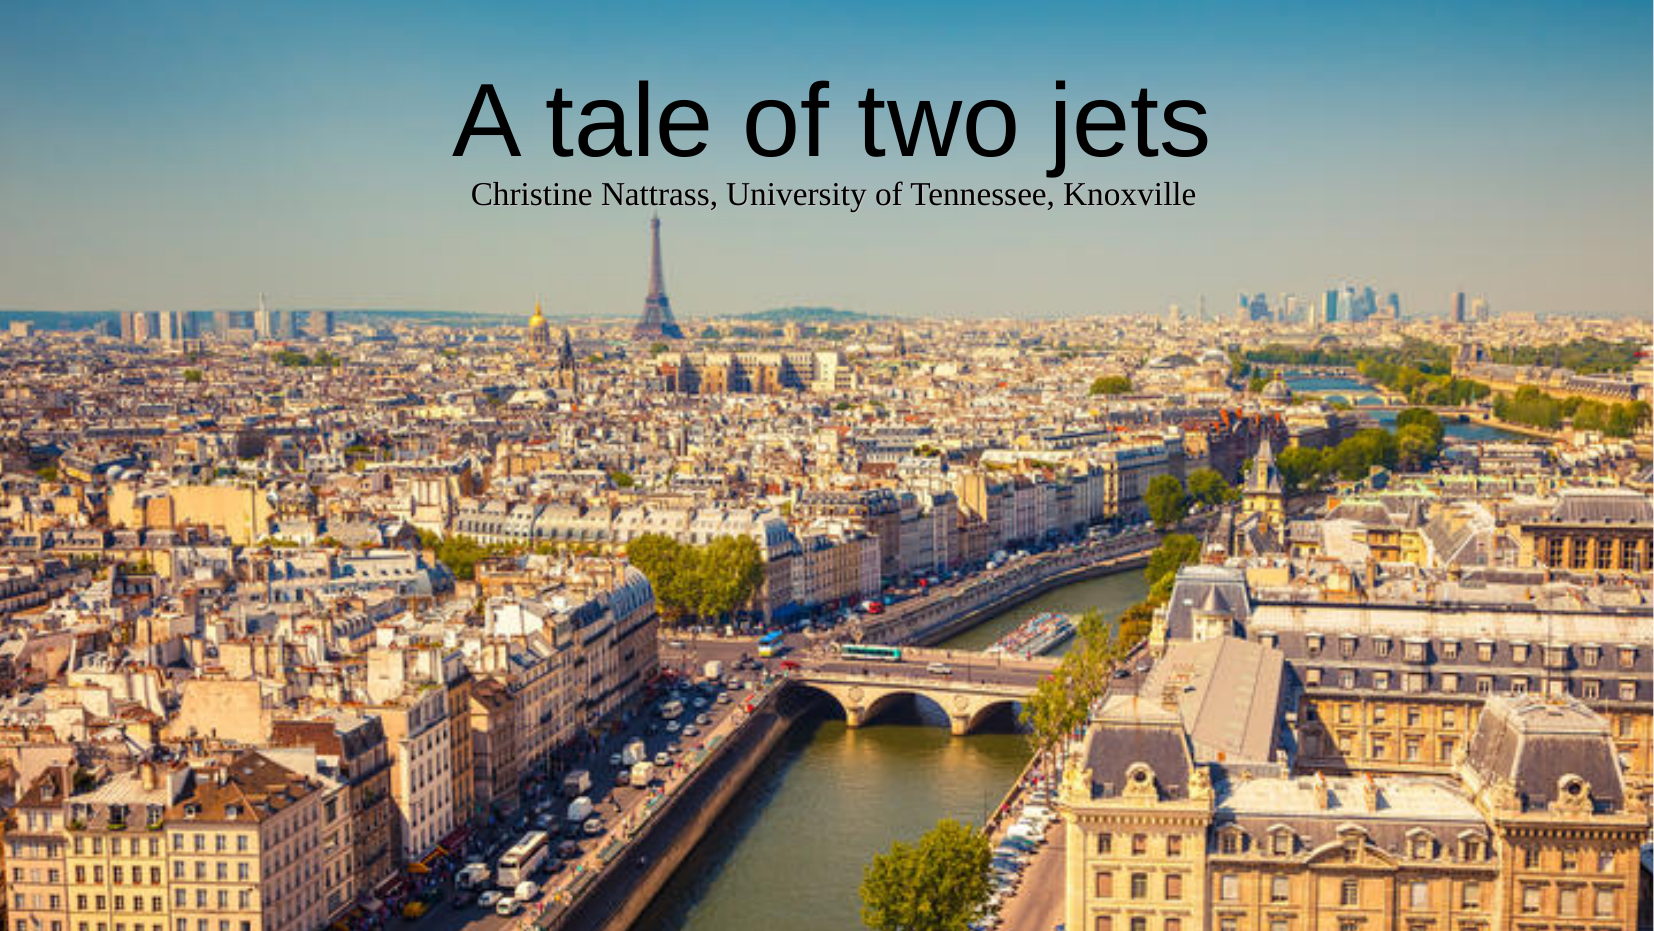

A tale of two jets
Christine Nattrass, University of Tennessee, Knoxville
https://lp-cms-production.imgix.net/image_browser/Effiel%20Tower%20-%20Paris%20Highlights.jpg?auto=format&fit=crop&sharp=10&vib=20&ixlib=react-8.6.4&w=850